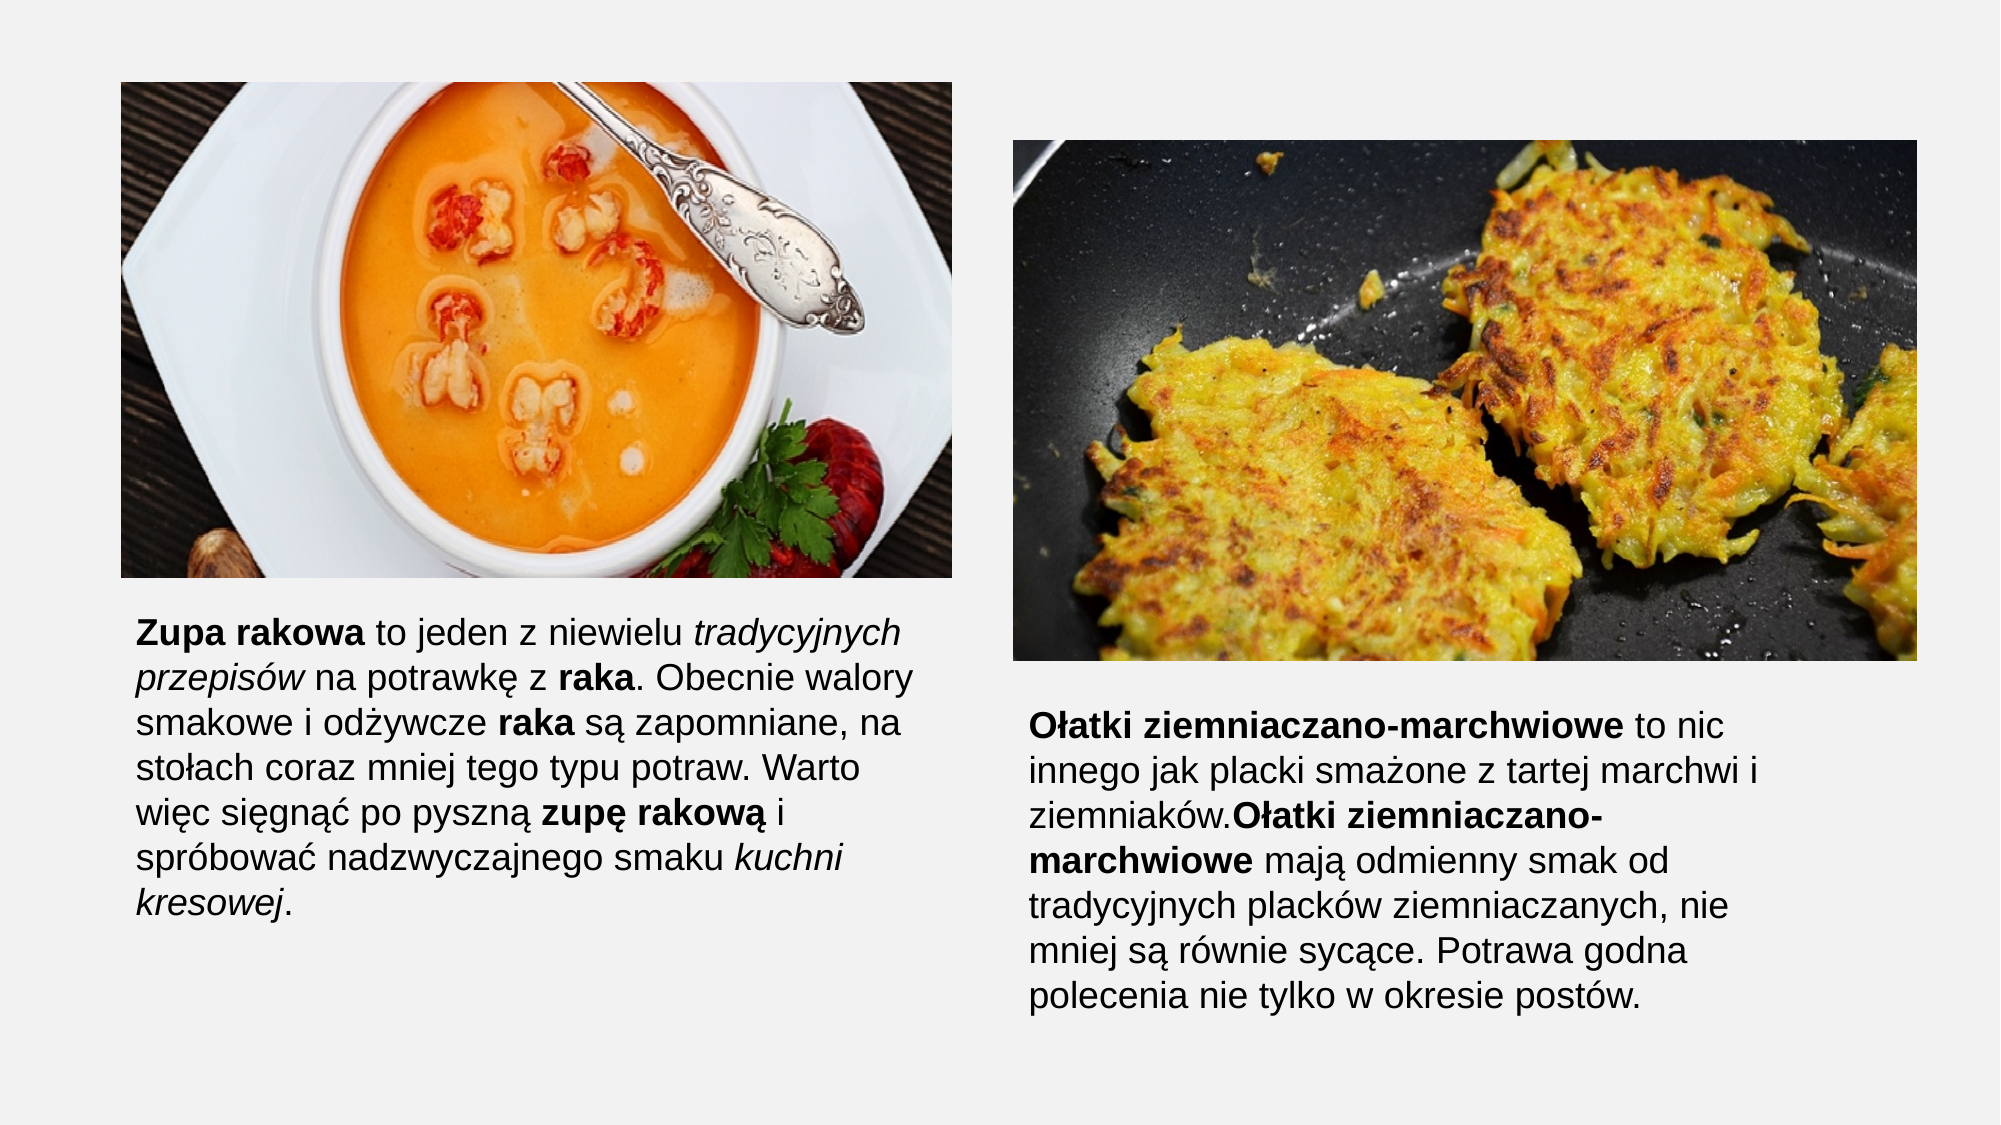

Zupa rakowa to jeden z niewielu tradycyjnych przepisów na potrawkę z raka. Obecnie walory smakowe i odżywcze raka są zapomniane, na stołach coraz mniej tego typu potraw. Warto więc sięgnąć po pyszną zupę rakową i spróbować nadzwyczajnego smaku kuchni kresowej.
Ołatki ziemniaczano-marchwiowe to nic innego jak placki smażone z tartej marchwi i ziemniaków.Ołatki ziemniaczano-marchwiowe mają odmienny smak od tradycyjnych placków ziemniaczanych, nie mniej są równie sycące. Potrawa godna polecenia nie tylko w okresie postów.